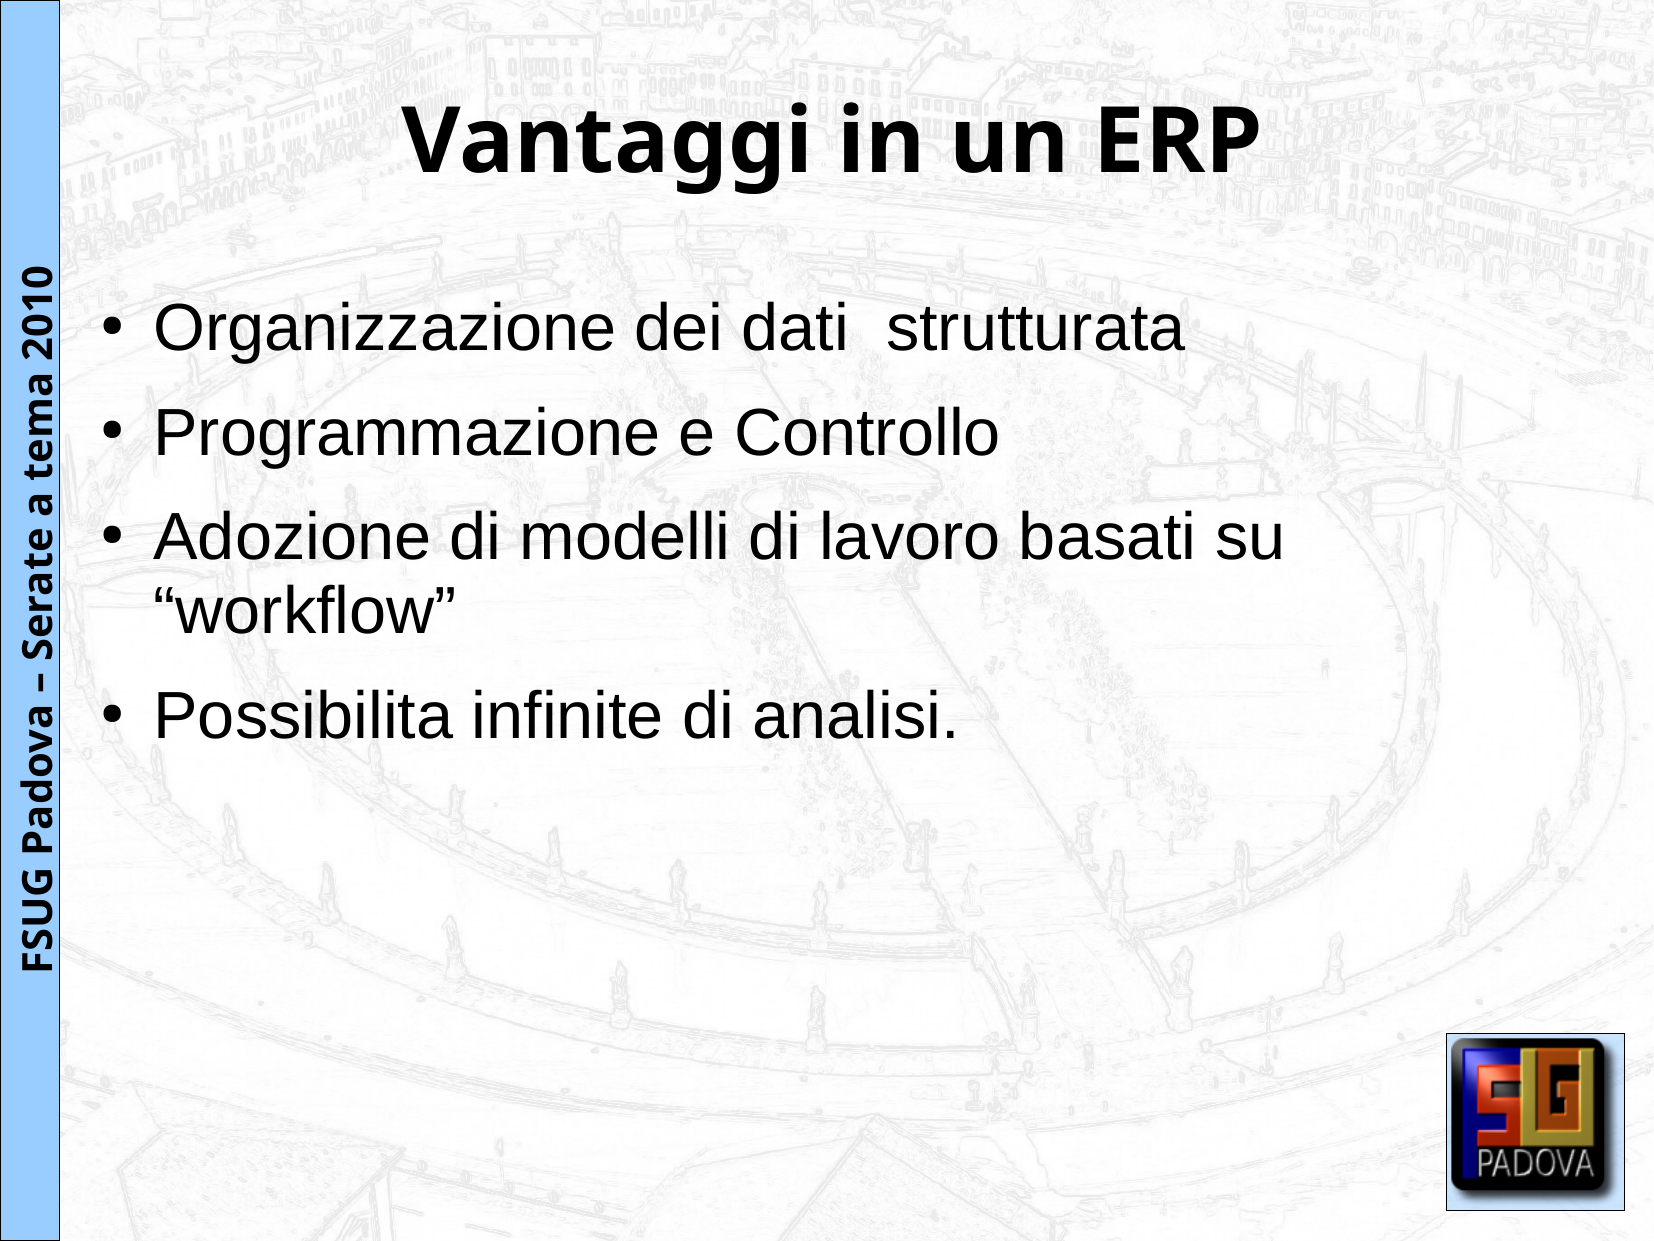

# Vantaggi in un ERP
Organizzazione dei dati strutturata
Programmazione e Controllo
Adozione di modelli di lavoro basati su “workflow”
Possibilita infinite di analisi.
FSUG Padova – Serate a tema 2010
FSUG Padova – Serate a tema 2010